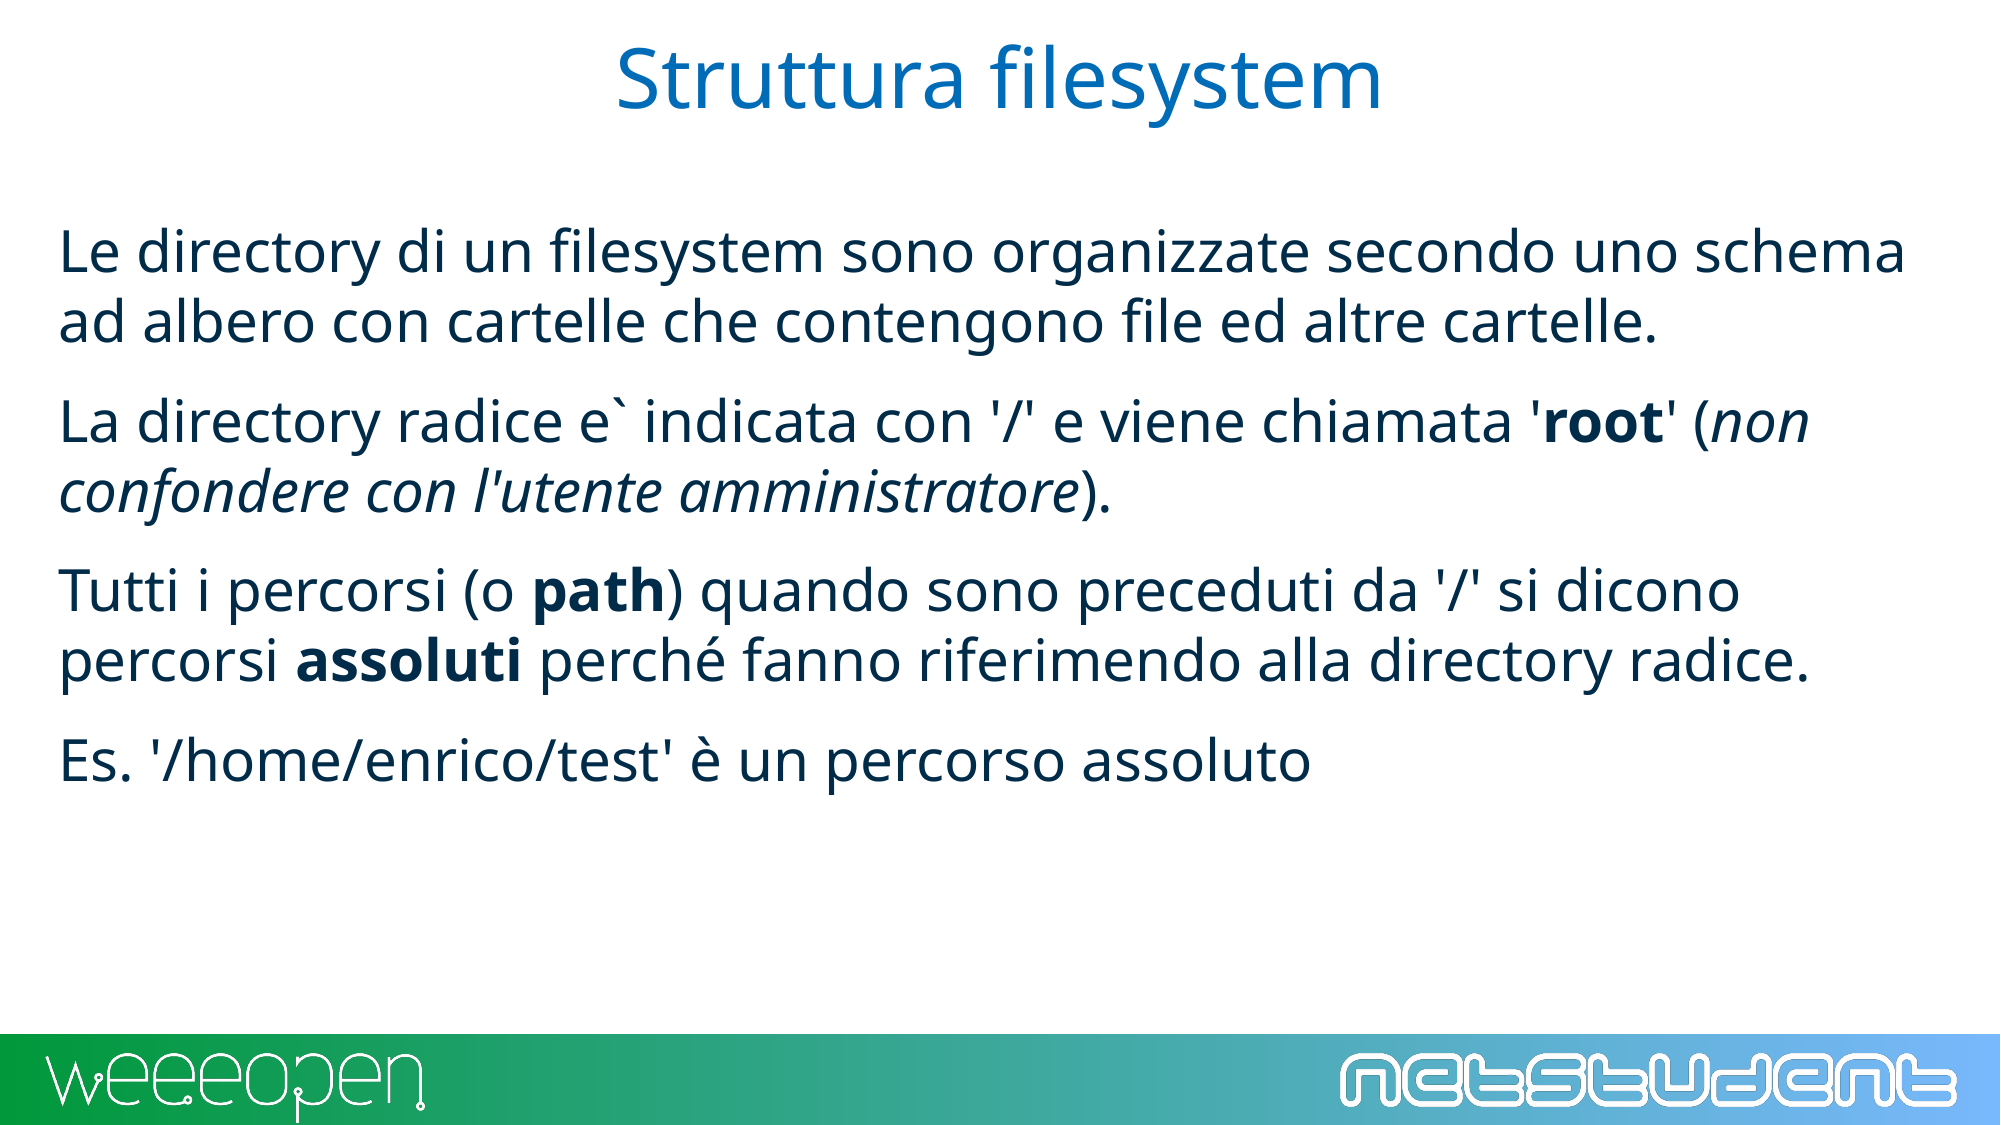

# Struttura filesystem
Le directory di un filesystem sono organizzate secondo uno schema ad albero con cartelle che contengono file ed altre cartelle.
La directory radice e` indicata con '/' e viene chiamata 'root' (non confondere con l'utente amministratore).
Tutti i percorsi (o path) quando sono preceduti da '/' si dicono percorsi assoluti perché fanno riferimendo alla directory radice.
Es. '/home/enrico/test' è un percorso assoluto